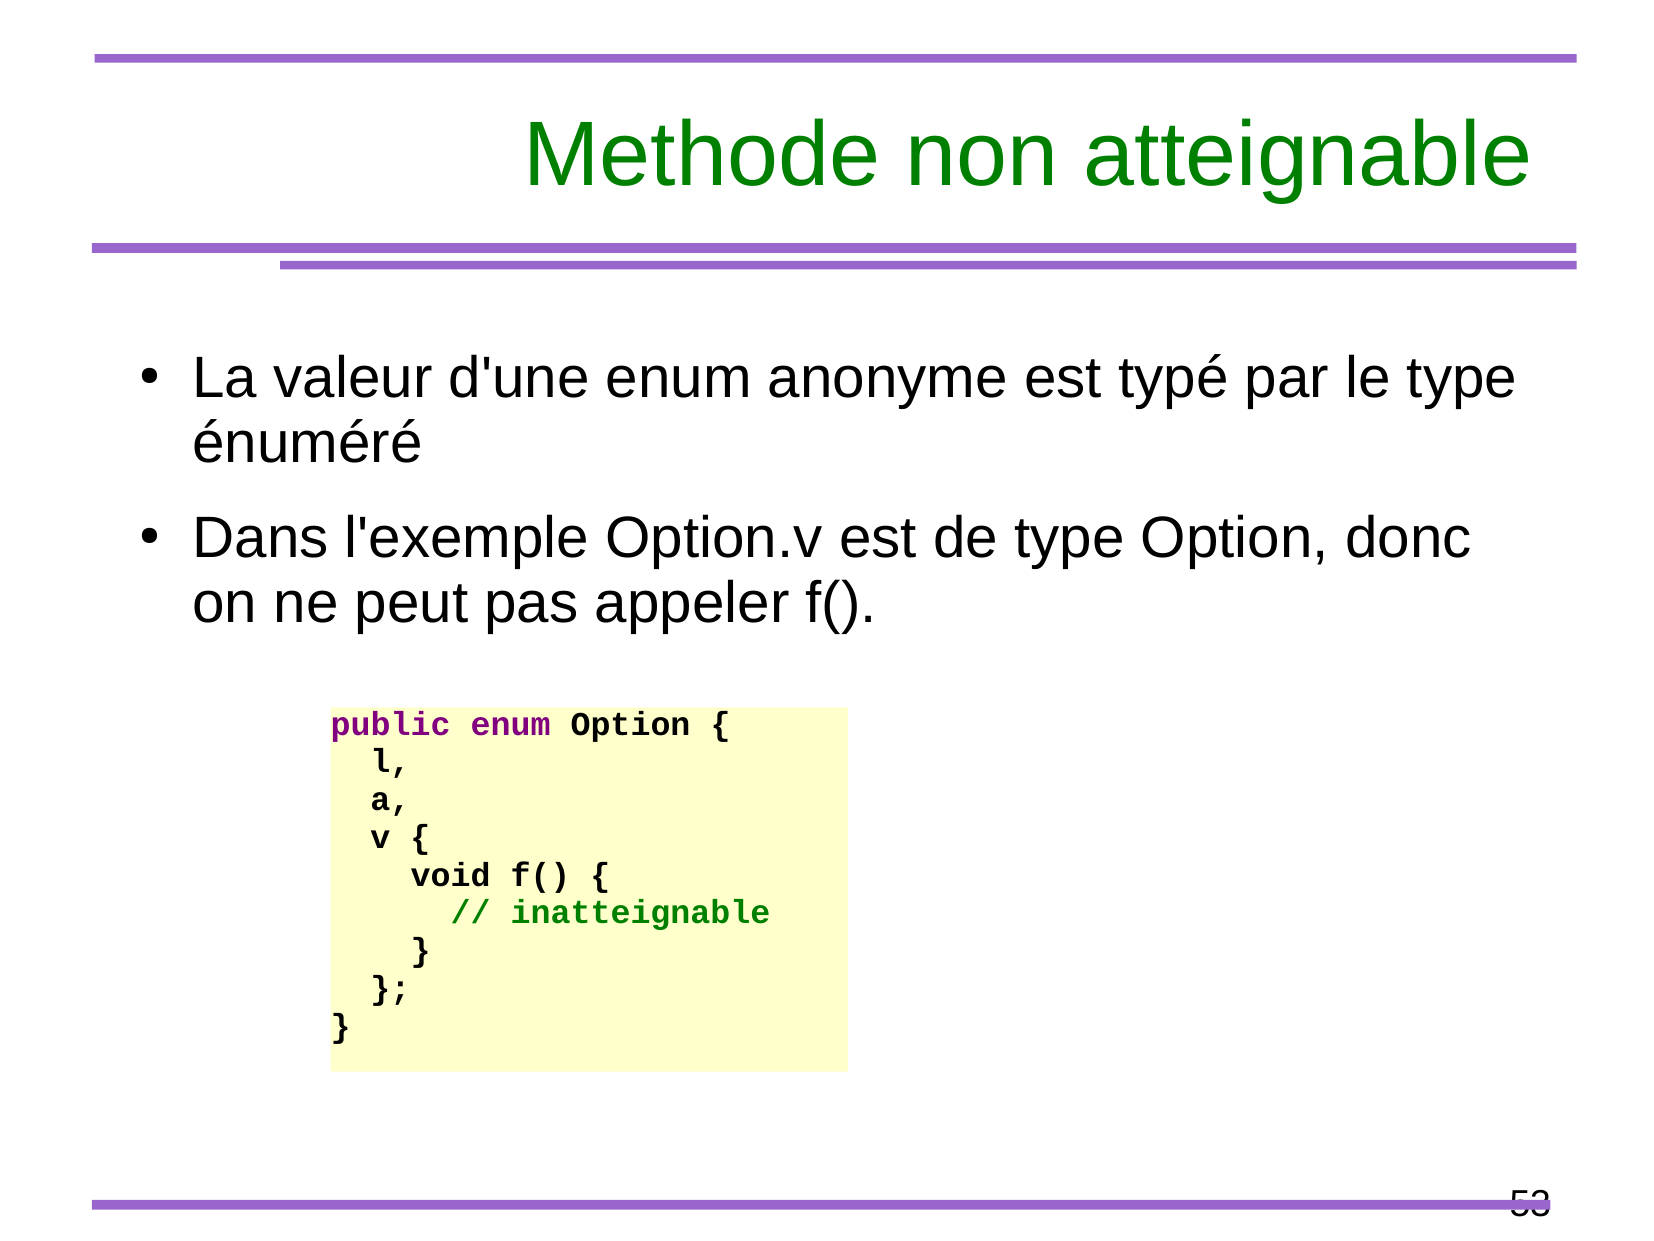

# Methode non atteignable
La valeur d'une enum anonyme est typé par le type énuméré
Dans l'exemple Option.v est de type Option, donc on ne peut pas appeler f().
public enum Option {
 l,
 a,
 v {
 void f() {
 // inatteignable
 }
 };
}